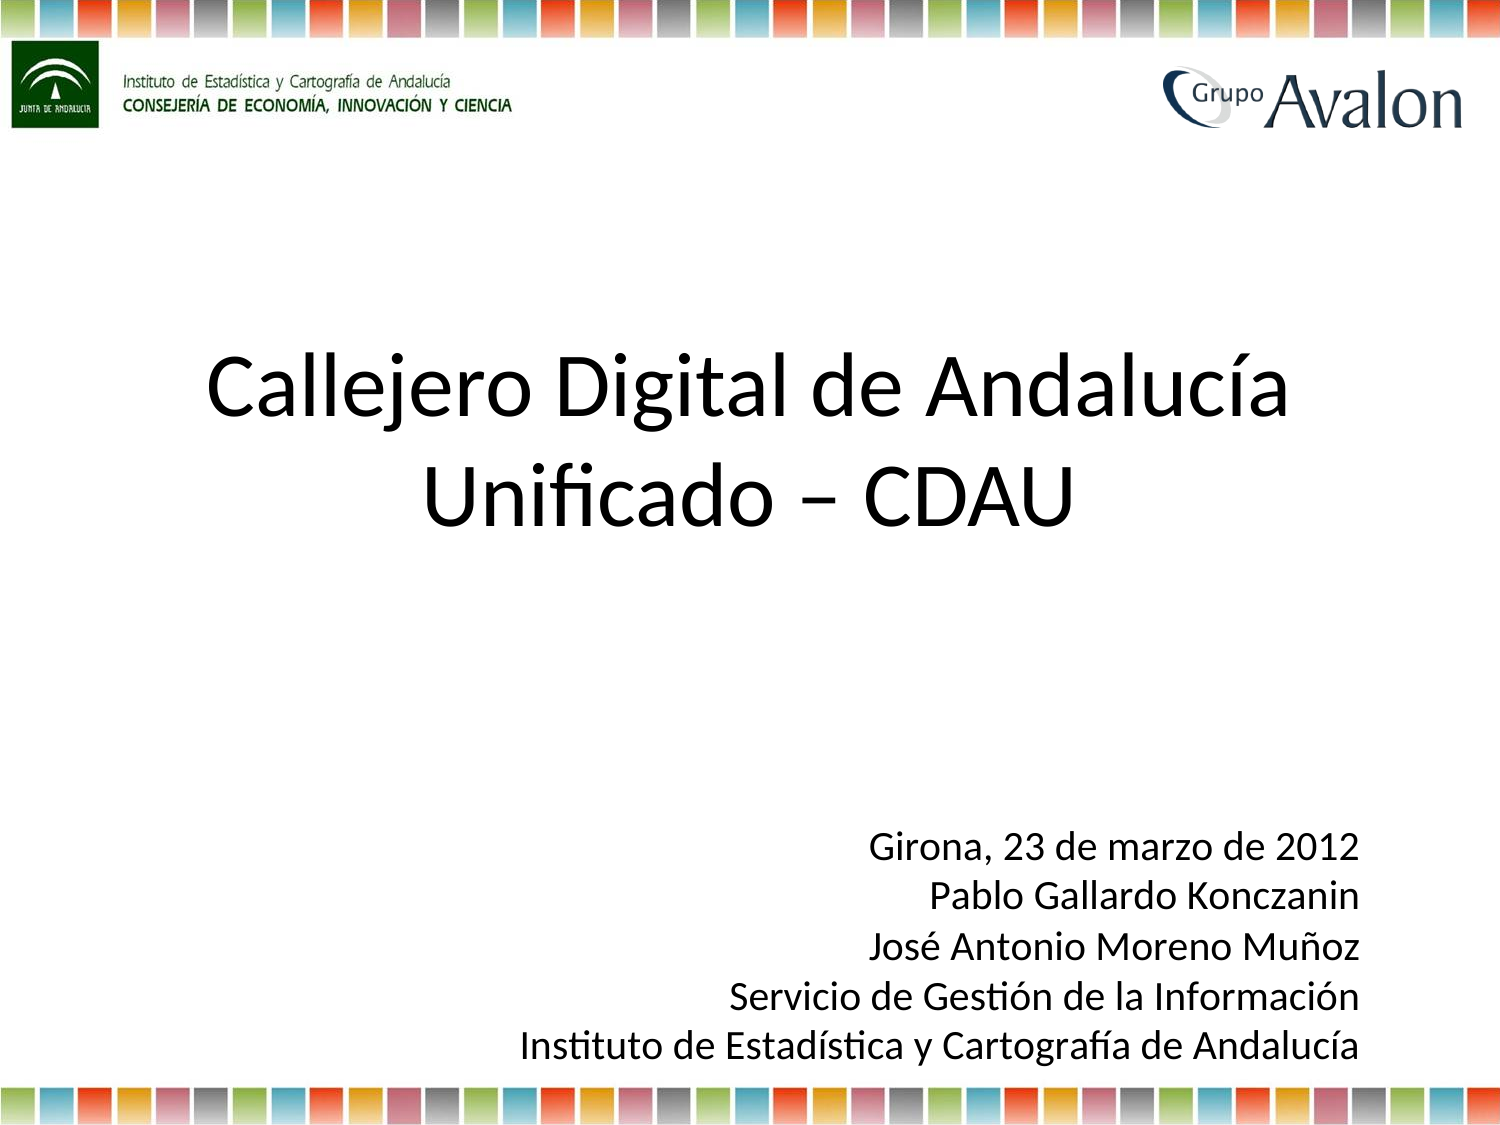

# Callejero Digital de Andalucía Unificado – CDAU
Girona, 23 de marzo de 2012
Pablo Gallardo Konczanin
José Antonio Moreno Muñoz
Servicio de Gestión de la Información
Instituto de Estadística y Cartografía de Andalucía